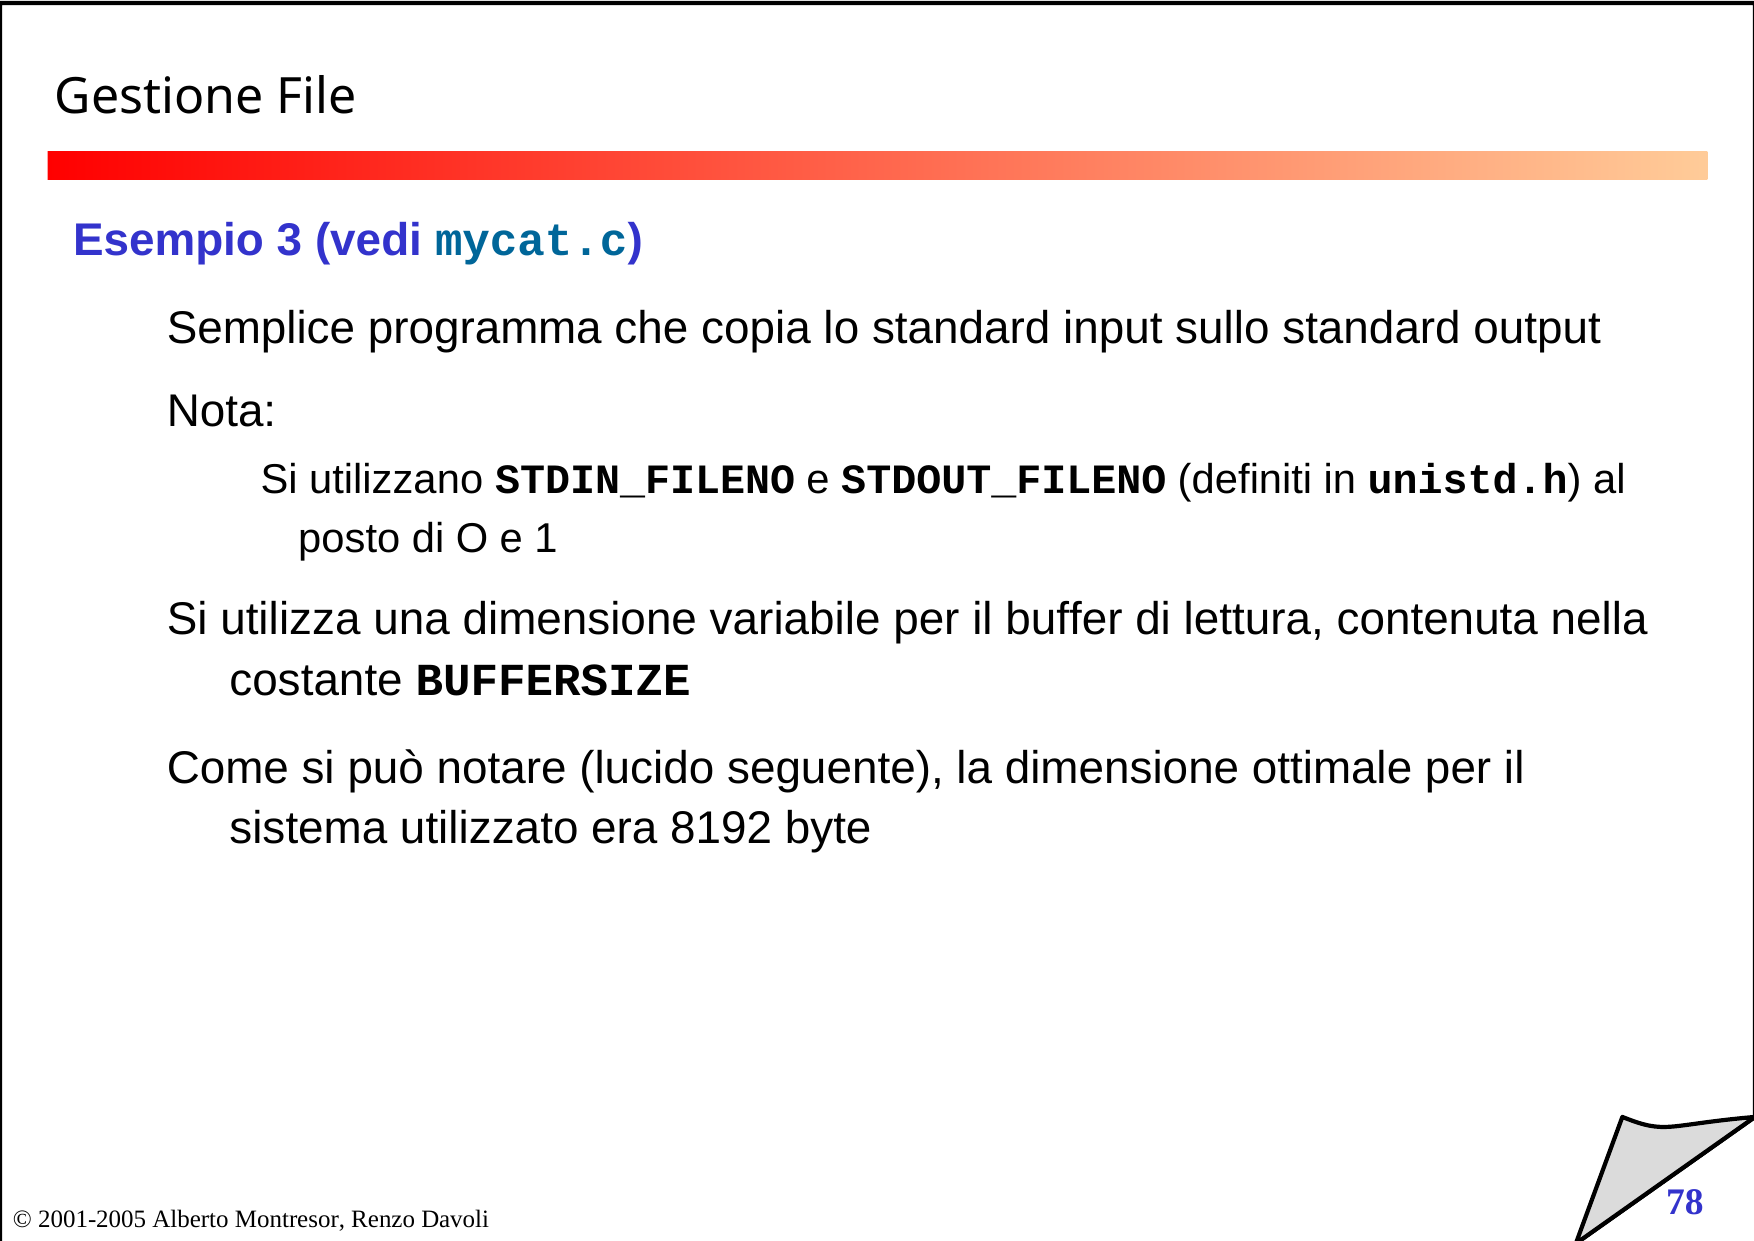

# Gestione File
Esempio 3 (vedi mycat.c)
Semplice programma che copia lo standard input sullo standard output
Nota:
Si utilizzano STDIN_FILENO e STDOUT_FILENO (definiti in unistd.h) al posto di O e 1
Si utilizza una dimensione variabile per il buffer di lettura, contenuta nella costante BUFFERSIZE
Come si può notare (lucido seguente), la dimensione ottimale per il sistema utilizzato era 8192 byte